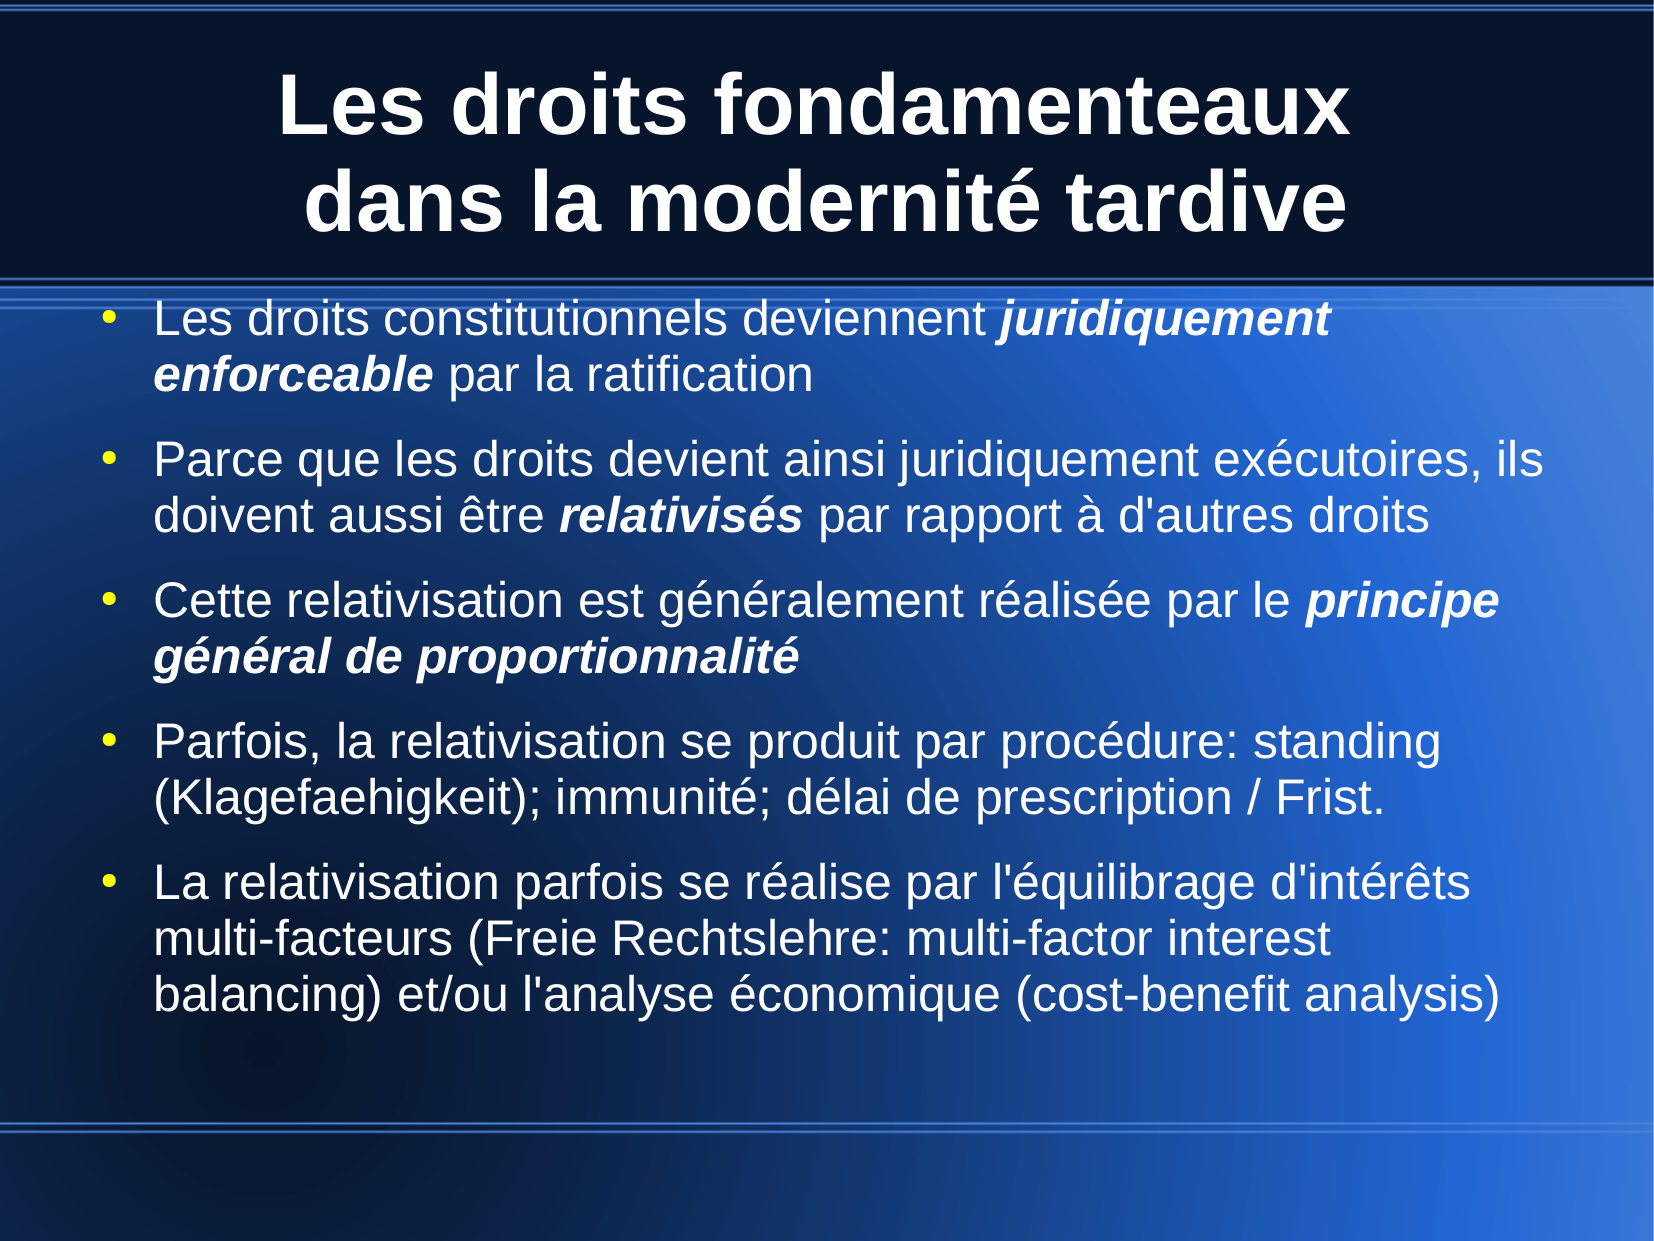

# Les droits fondamenteaux dans la modernité tardive
Les droits constitutionnels deviennent juridiquement enforceable par la ratification
Parce que les droits devient ainsi juridiquement exécutoires, ils doivent aussi être relativisés par rapport à d'autres droits
Cette relativisation est généralement réalisée par le principe général de proportionnalité
Parfois, la relativisation se produit par procédure: standing (Klagefaehigkeit); immunité; délai de prescription / Frist.
La relativisation parfois se réalise par l'équilibrage d'intérêts multi-facteurs (Freie Rechtslehre: multi-factor interest balancing) et/ou l'analyse économique (cost-benefit analysis)